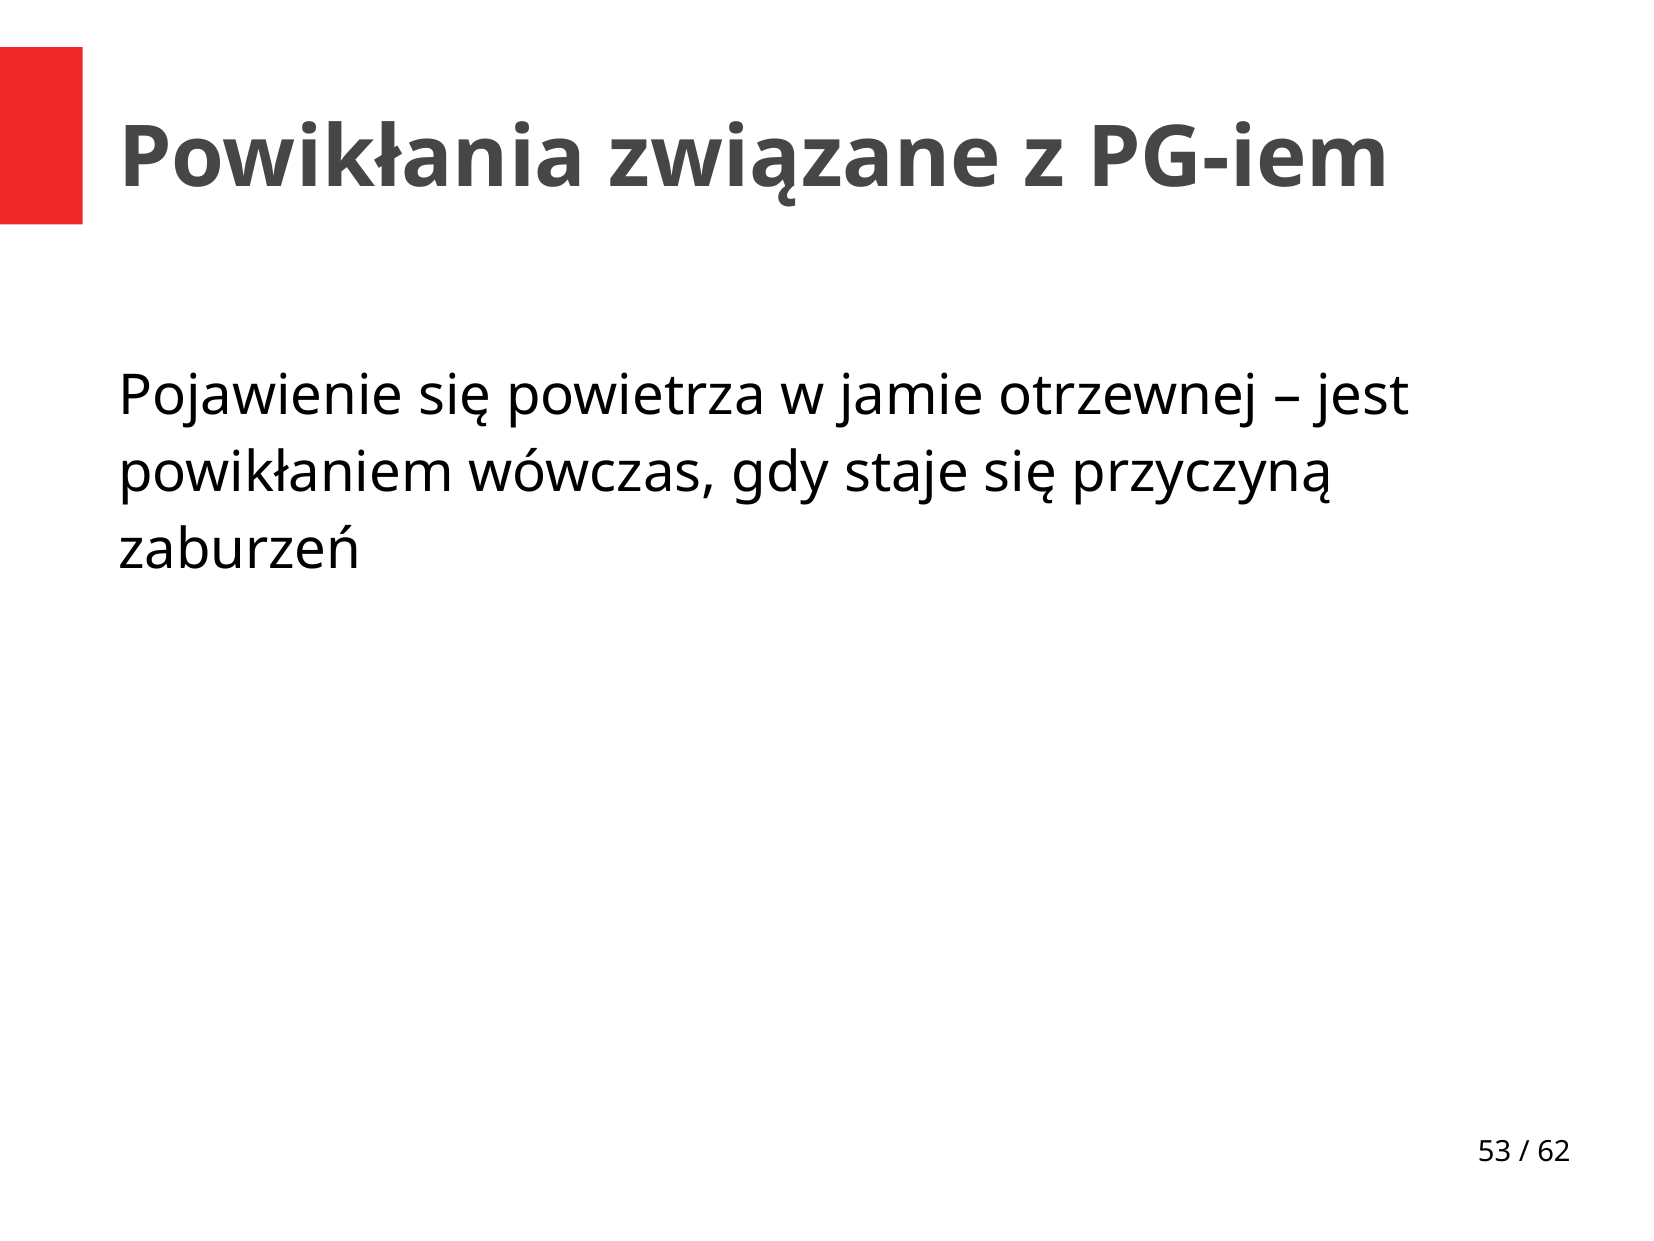

# Powikłania związane z PG-iem
Pojawienie się powietrza w jamie otrzewnej – jest powikłaniem wówczas, gdy staje się przyczyną zaburzeń
53